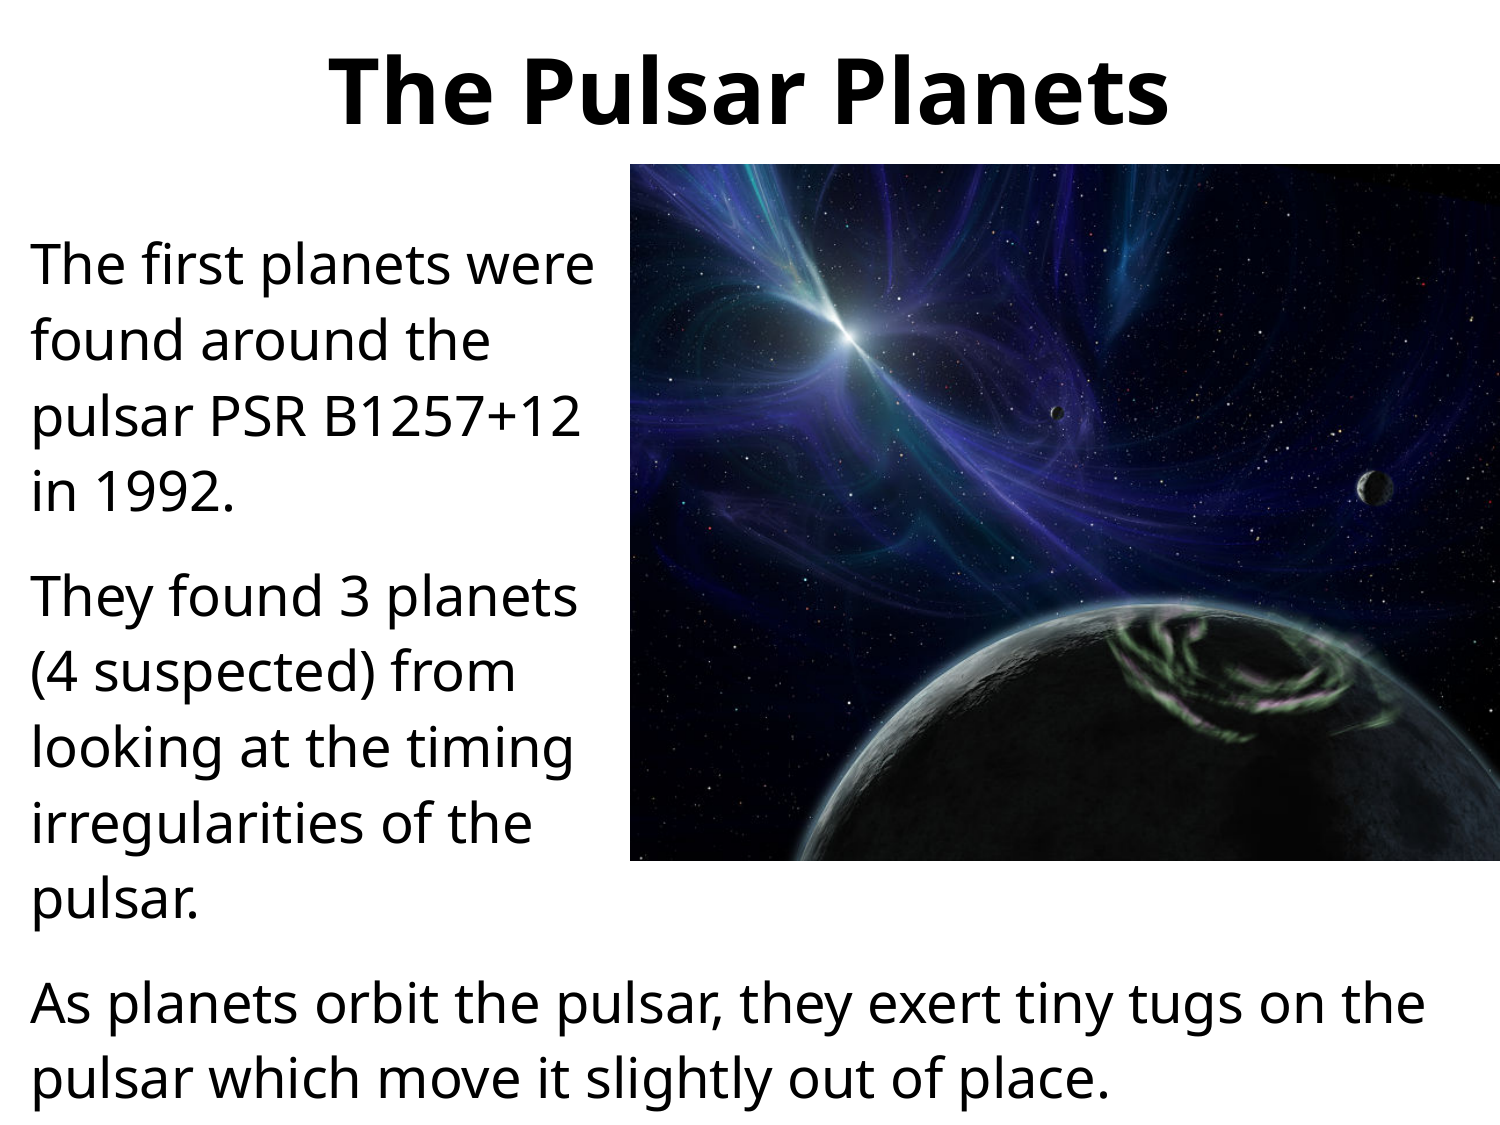

# The Pulsar Planets
The first planets were
found around the
pulsar PSR B1257+12
in 1992.
They found 3 planets
(4 suspected) from
looking at the timing
irregularities of the
pulsar.
As planets orbit the pulsar, they exert tiny tugs on the pulsar which move it slightly out of place.